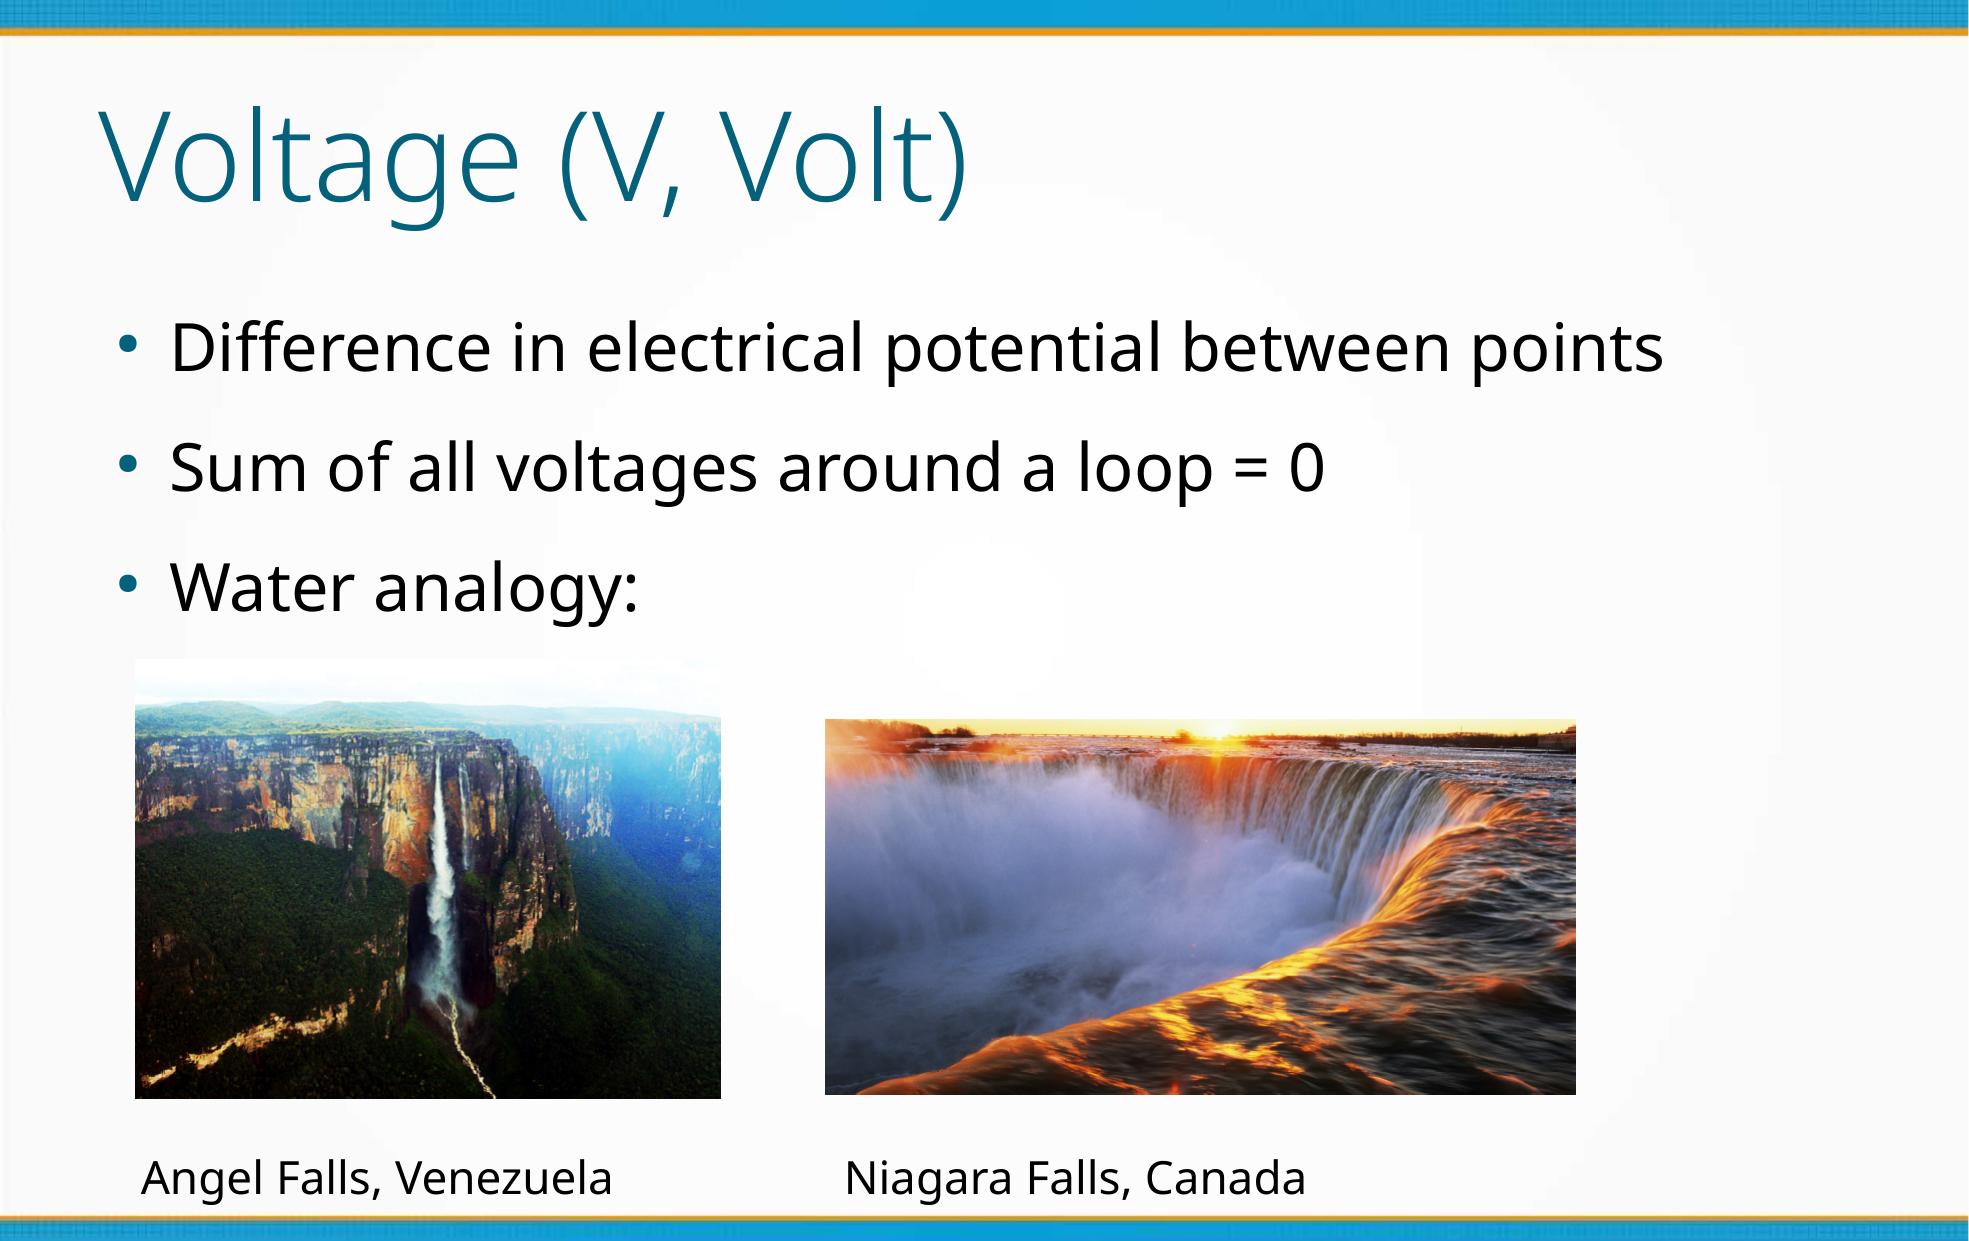

# Voltage (V, Volt)
Difference in electrical potential between points
Sum of all voltages around a loop = 0
Water analogy:
Angel Falls, Venezuela
Niagara Falls, Canada